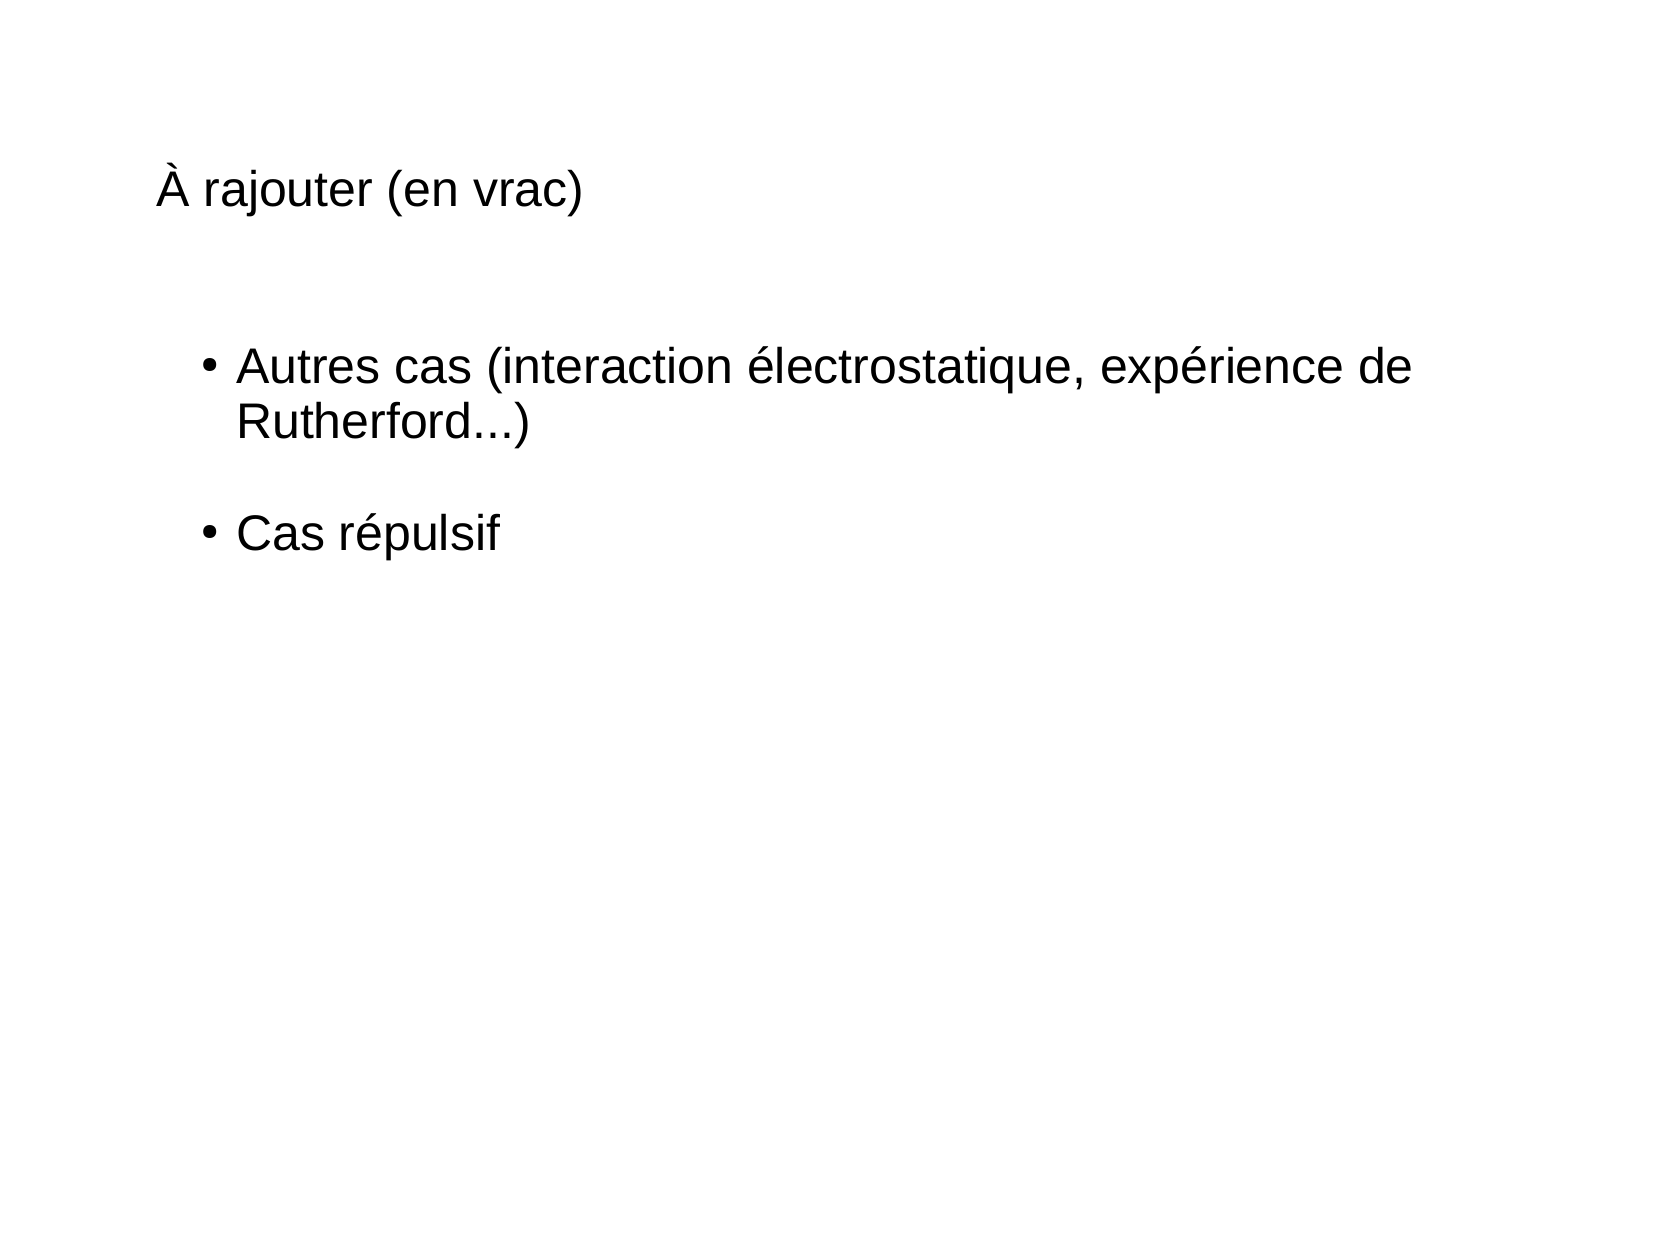

À rajouter (en vrac)
Autres cas (interaction électrostatique, expérience de
Rutherford...)
Cas répulsif